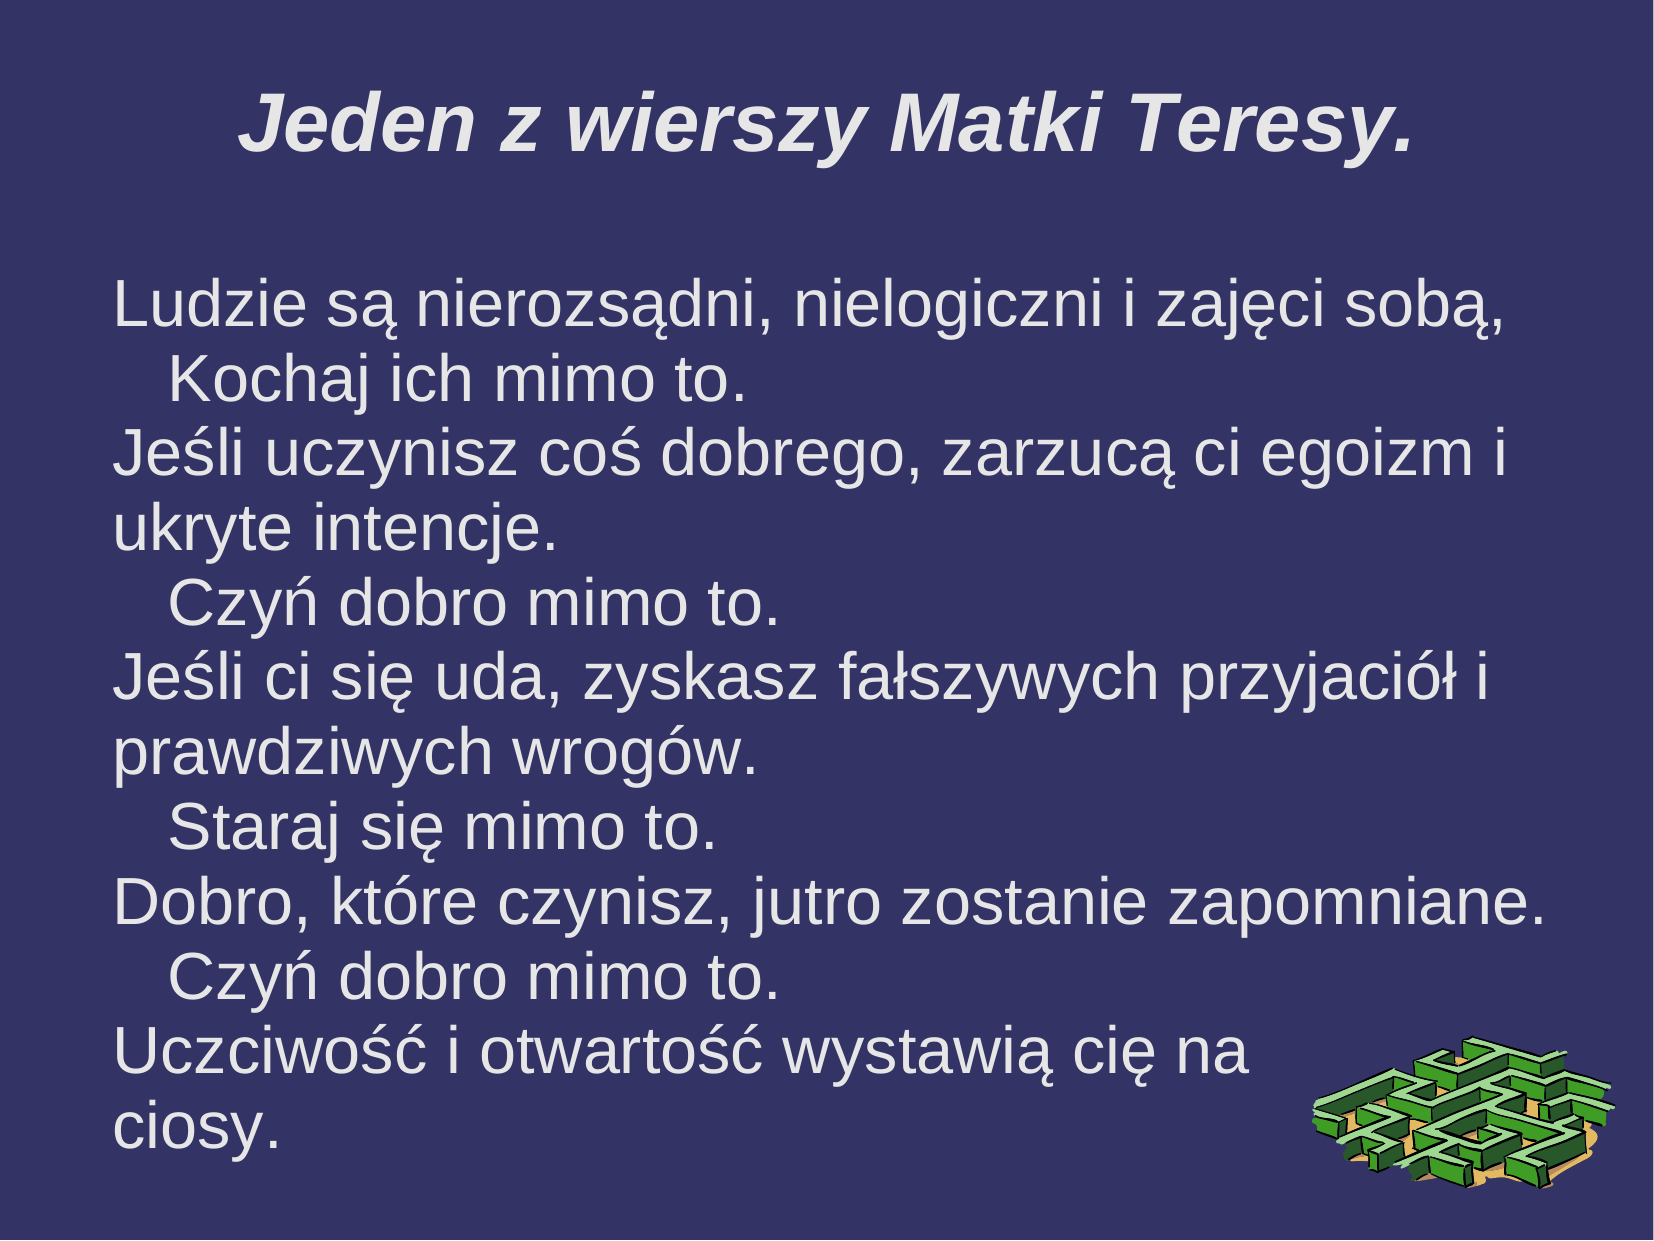

# Jeden z wierszy Matki Teresy.
Ludzie są nierozsądni, nielogiczni i zajęci sobą,
 Kochaj ich mimo to.
Jeśli uczynisz coś dobrego, zarzucą ci egoizm i ukryte intencje.
 Czyń dobro mimo to.
Jeśli ci się uda, zyskasz fałszywych przyjaciół i prawdziwych wrogów.
 Staraj się mimo to.
Dobro, które czynisz, jutro zostanie zapomniane.
 Czyń dobro mimo to.
Uczciwość i otwartość wystawią cię na ciosy.